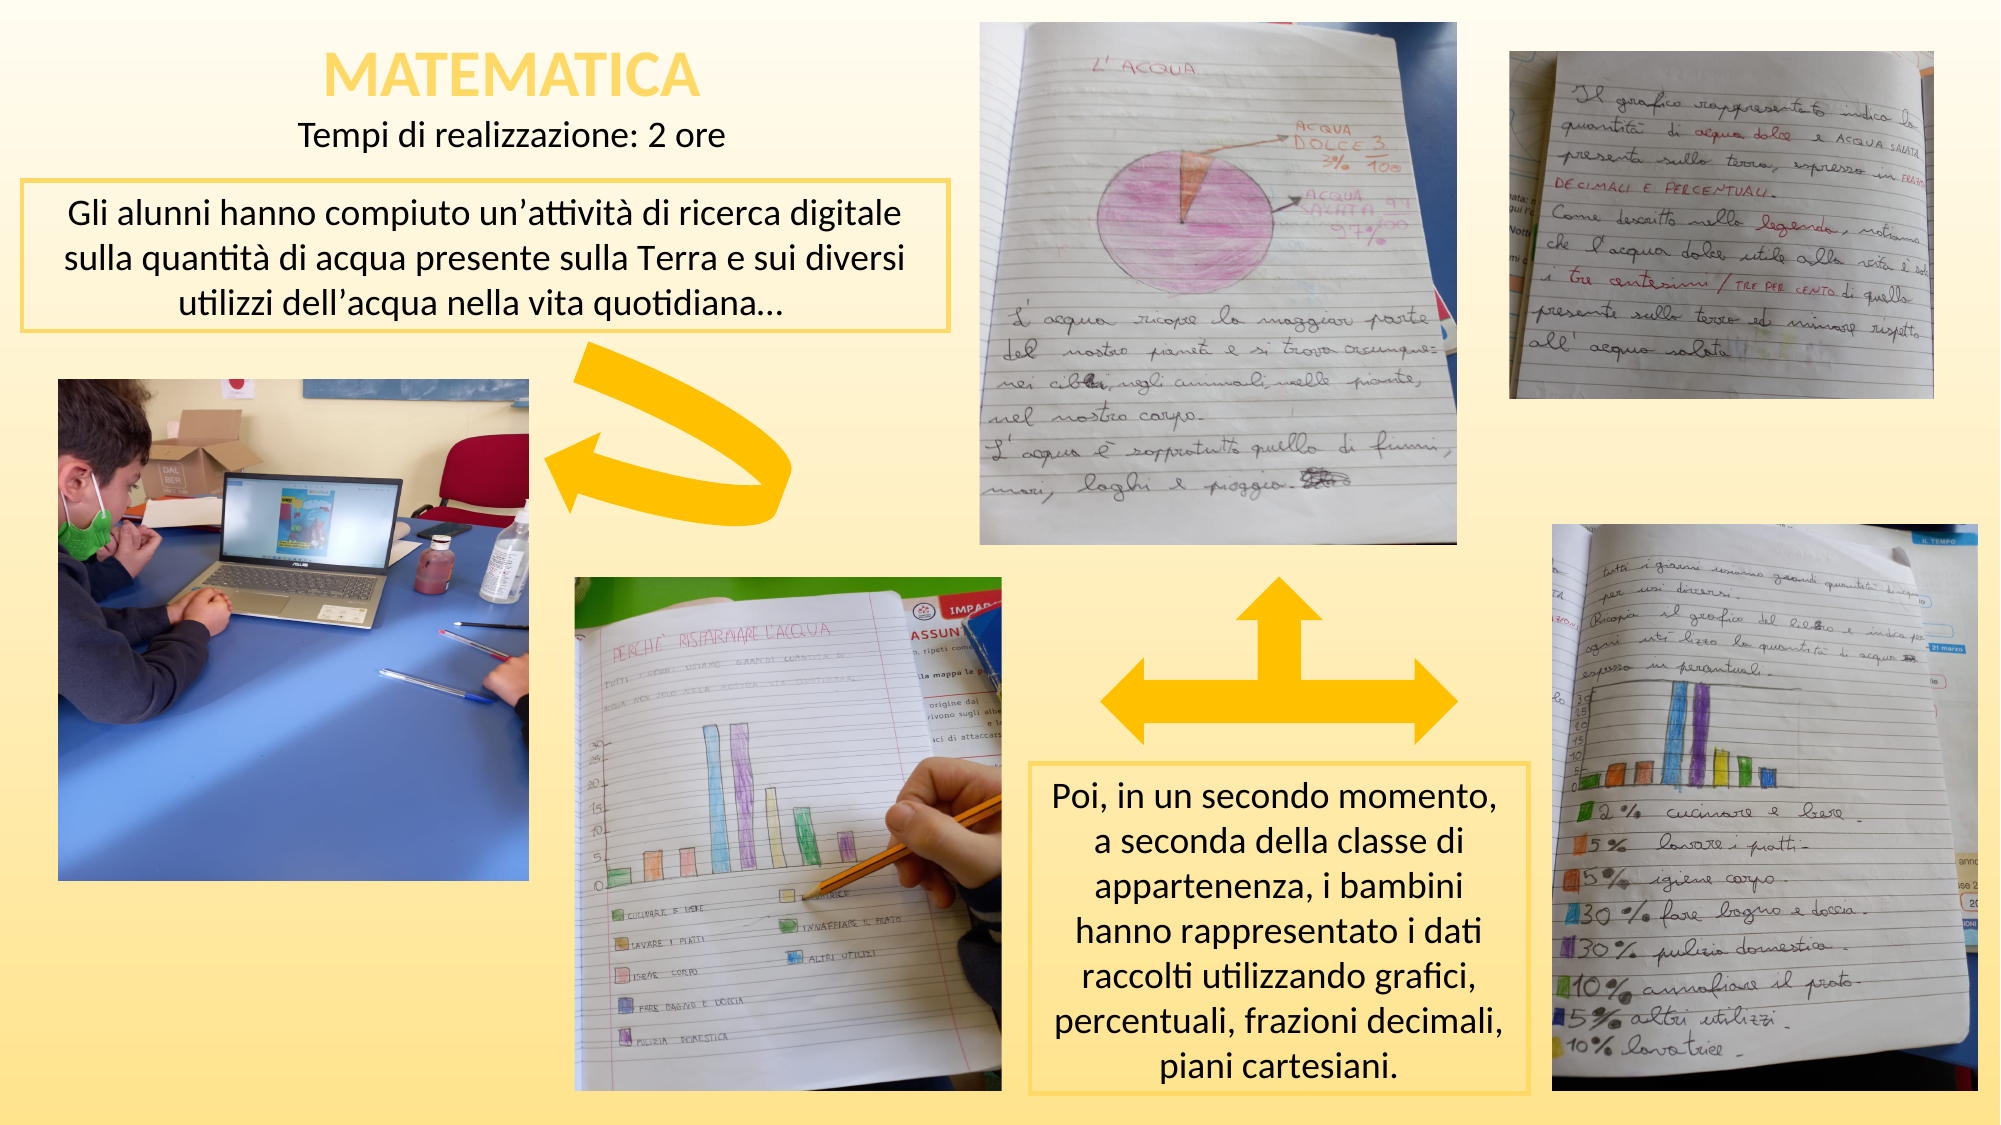

MATEMATICA
Tempi di realizzazione: 2 ore
Gli alunni hanno compiuto un’attività di ricerca digitale sulla quantità di acqua presente sulla Terra e sui diversi utilizzi dell’acqua nella vita quotidiana…
Poi, in un secondo momento, a seconda della classe di appartenenza, i bambini hanno rappresentato i dati raccolti utilizzando grafici, percentuali, frazioni decimali, piani cartesiani.